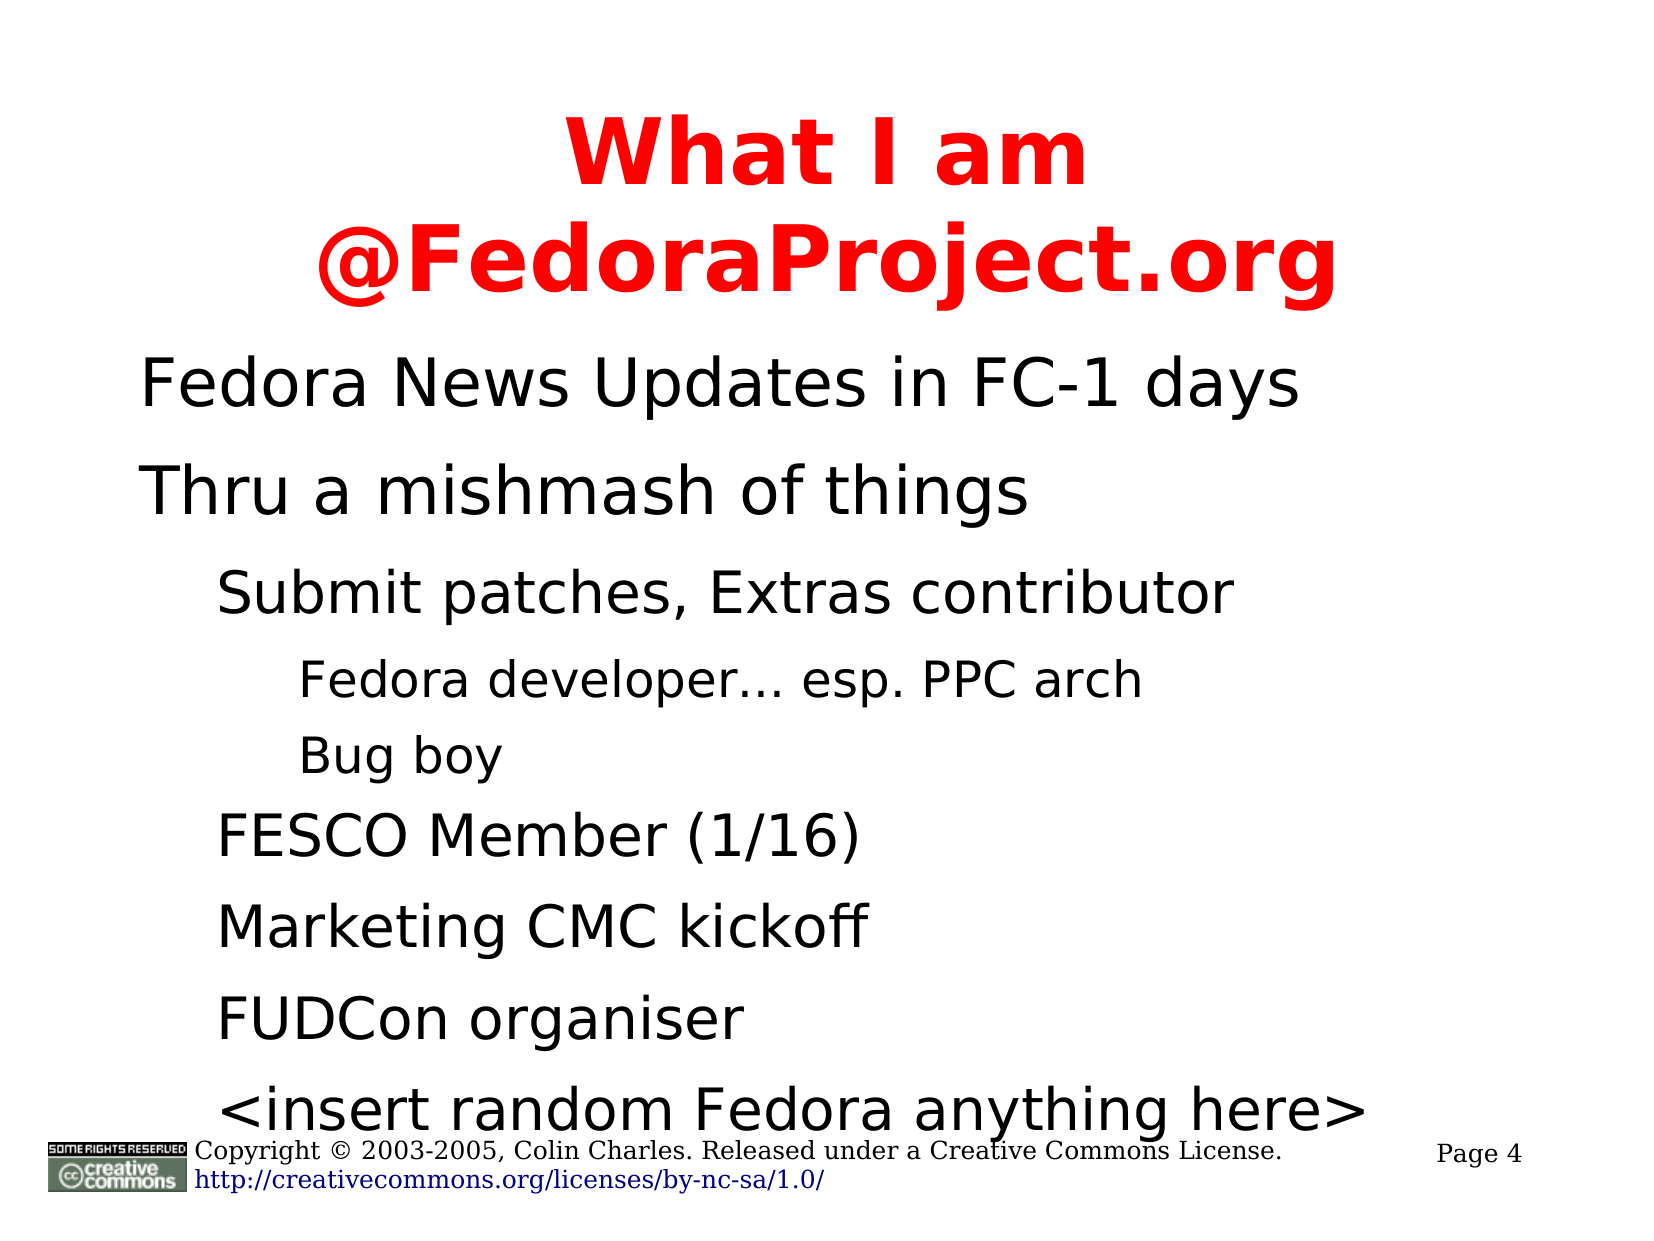

# What I am @FedoraProject.org
Fedora News Updates in FC-1 days
Thru a mishmash of things
Submit patches, Extras contributor
Fedora developer... esp. PPC arch
Bug boy
FESCO Member (1/16)
Marketing CMC kickoff
FUDCon organiser
<insert random Fedora anything here>